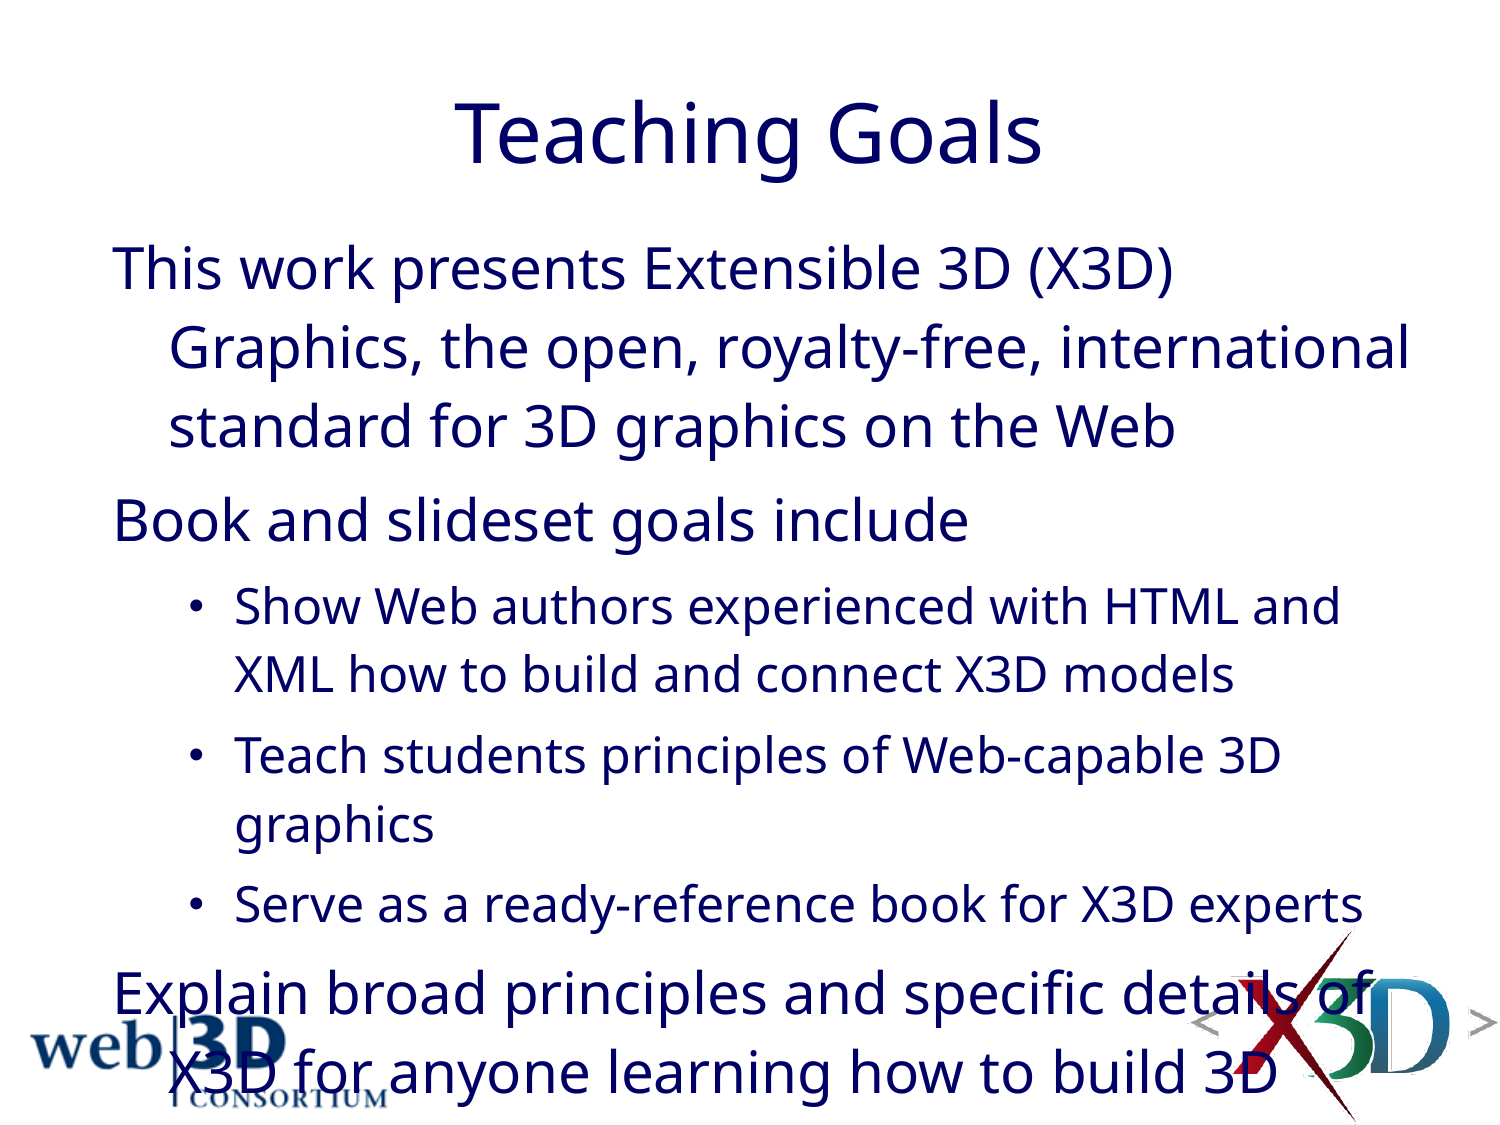

# Teaching Goals
This work presents Extensible 3D (X3D) Graphics, the open, royalty-free, international standard for 3D graphics on the Web
Book and slideset goals include
Show Web authors experienced with HTML and XML how to build and connect X3D models
Teach students principles of Web-capable 3D graphics
Serve as a ready-reference book for X3D experts
Explain broad principles and specific details of X3D for anyone learning how to build 3D models